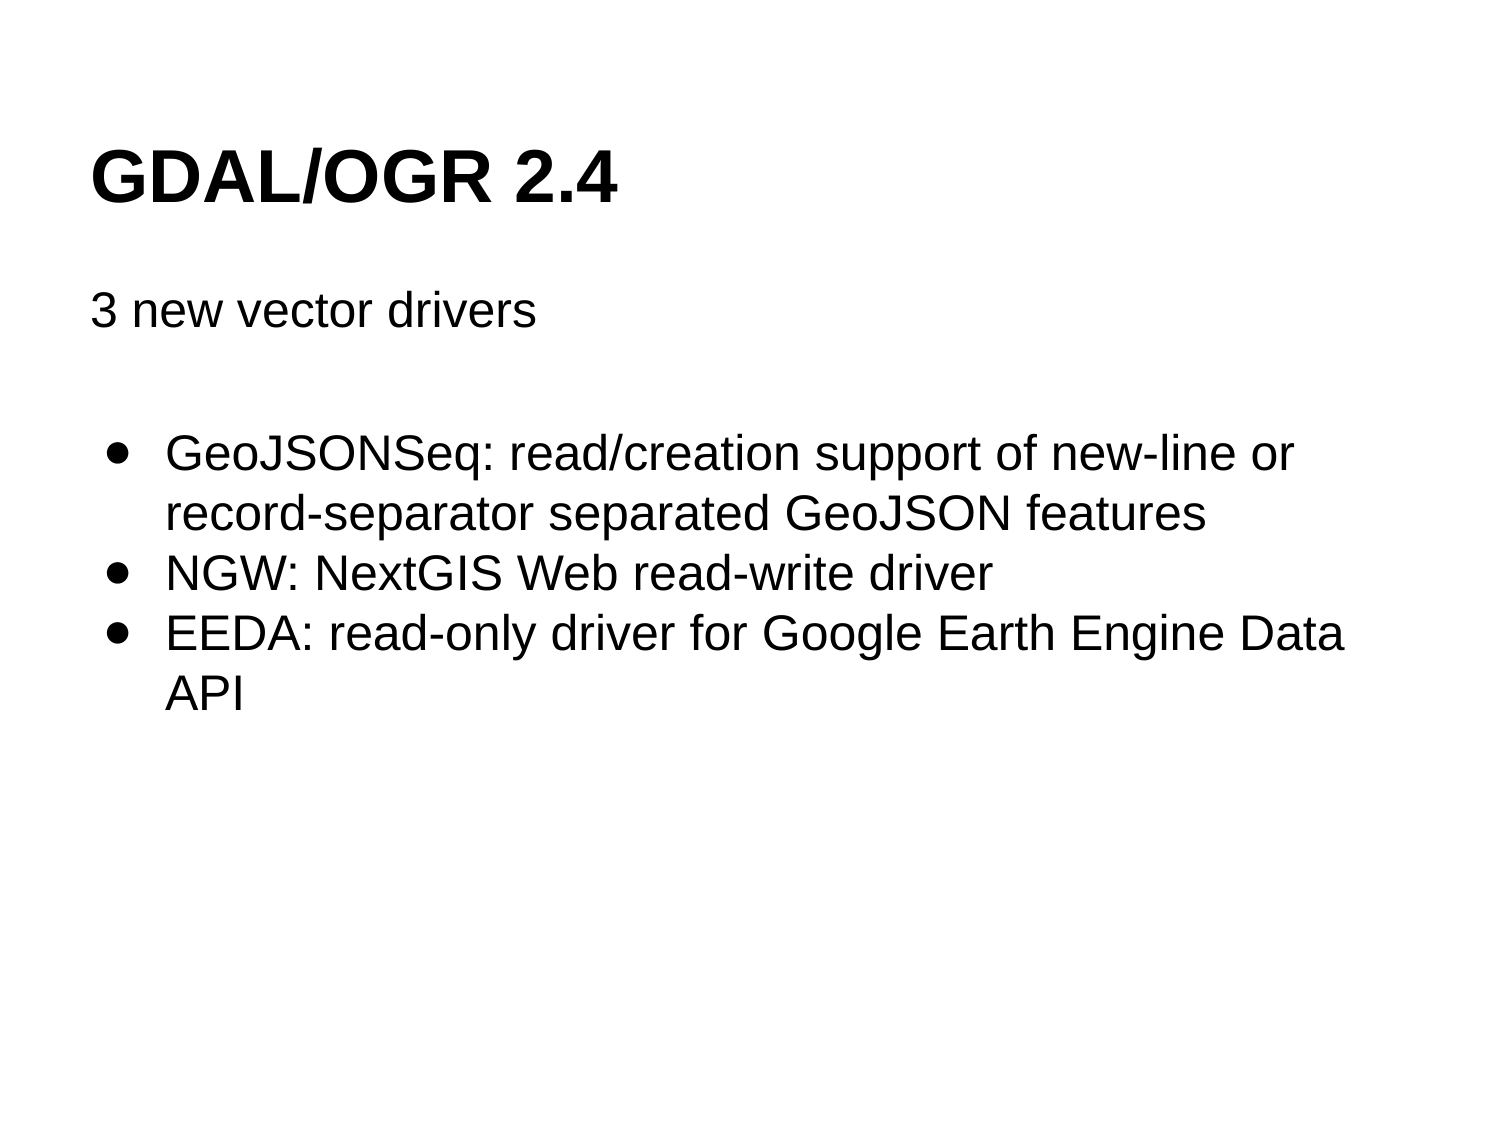

# GDAL/OGR 2.4
3 new vector drivers
GeoJSONSeq: read/creation support of new-line or record-separator separated GeoJSON features
NGW: NextGIS Web read-write driver
EEDA: read-only driver for Google Earth Engine Data API